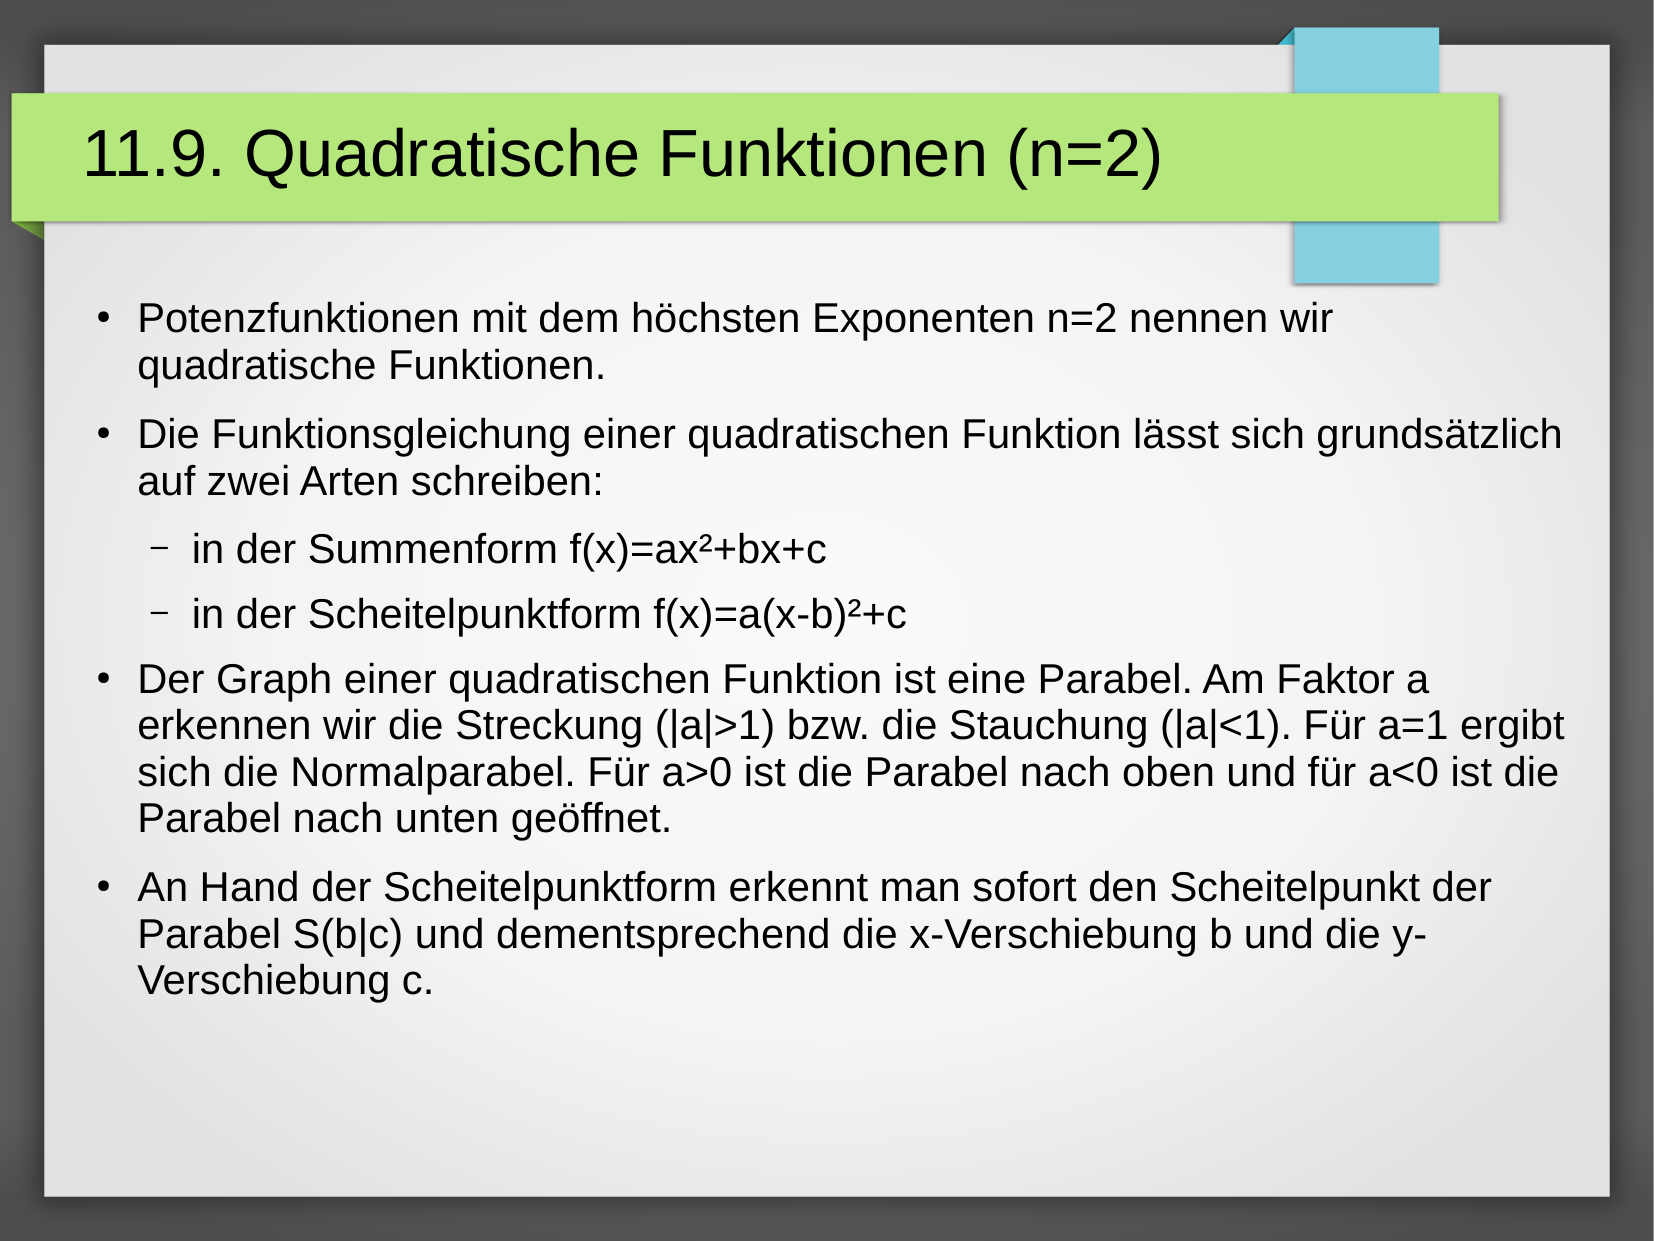

11.9. Quadratische Funktionen (n=2)
# Potenzfunktionen mit dem höchsten Exponenten n=2 nennen wir quadratische Funktionen.
Die Funktionsgleichung einer quadratischen Funktion lässt sich grundsätzlich auf zwei Arten schreiben:
in der Summenform f(x)=ax²+bx+c
in der Scheitelpunktform f(x)=a(x-b)²+c
Der Graph einer quadratischen Funktion ist eine Parabel. Am Faktor a erkennen wir die Streckung (|a|>1) bzw. die Stauchung (|a|<1). Für a=1 ergibt sich die Normalparabel. Für a>0 ist die Parabel nach oben und für a<0 ist die Parabel nach unten geöffnet.
An Hand der Scheitelpunktform erkennt man sofort den Scheitelpunkt der Parabel S(b|c) und dementsprechend die x-Verschiebung b und die y-Verschiebung c.